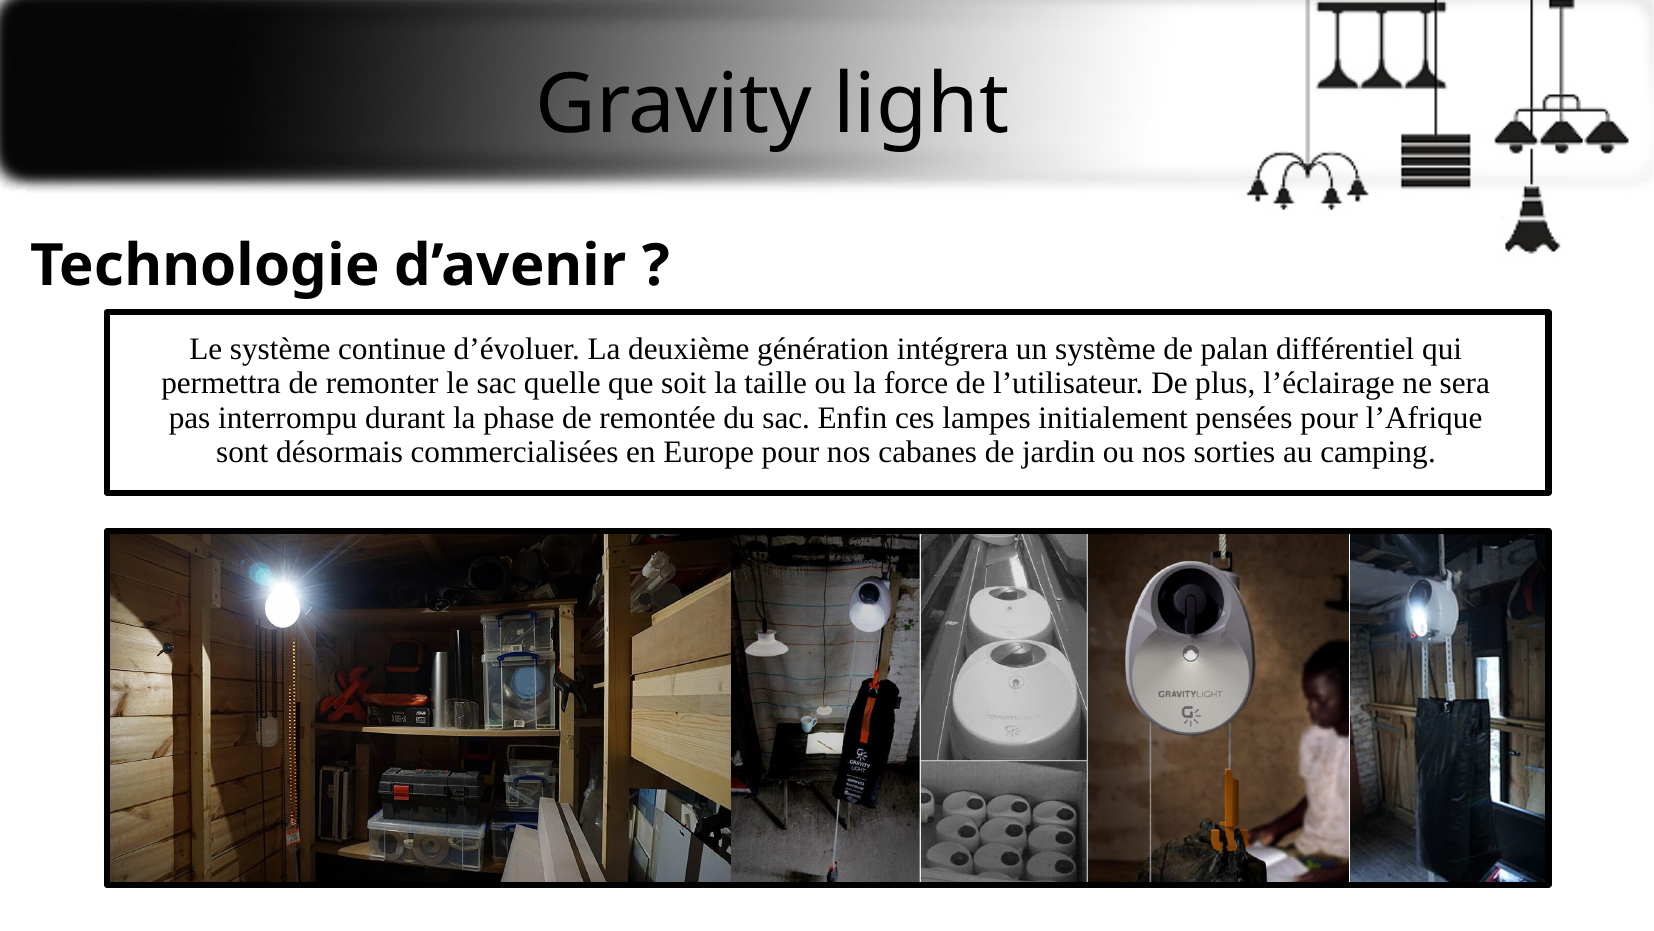

Gravity light
# Technologie d’avenir ?
Le système continue d’évoluer. La deuxième génération intégrera un système de palan différentiel qui permettra de remonter le sac quelle que soit la taille ou la force de l’utilisateur. De plus, l’éclairage ne sera pas interrompu durant la phase de remontée du sac. Enfin ces lampes initialement pensées pour l’Afrique sont désormais commercialisées en Europe pour nos cabanes de jardin ou nos sorties au camping.